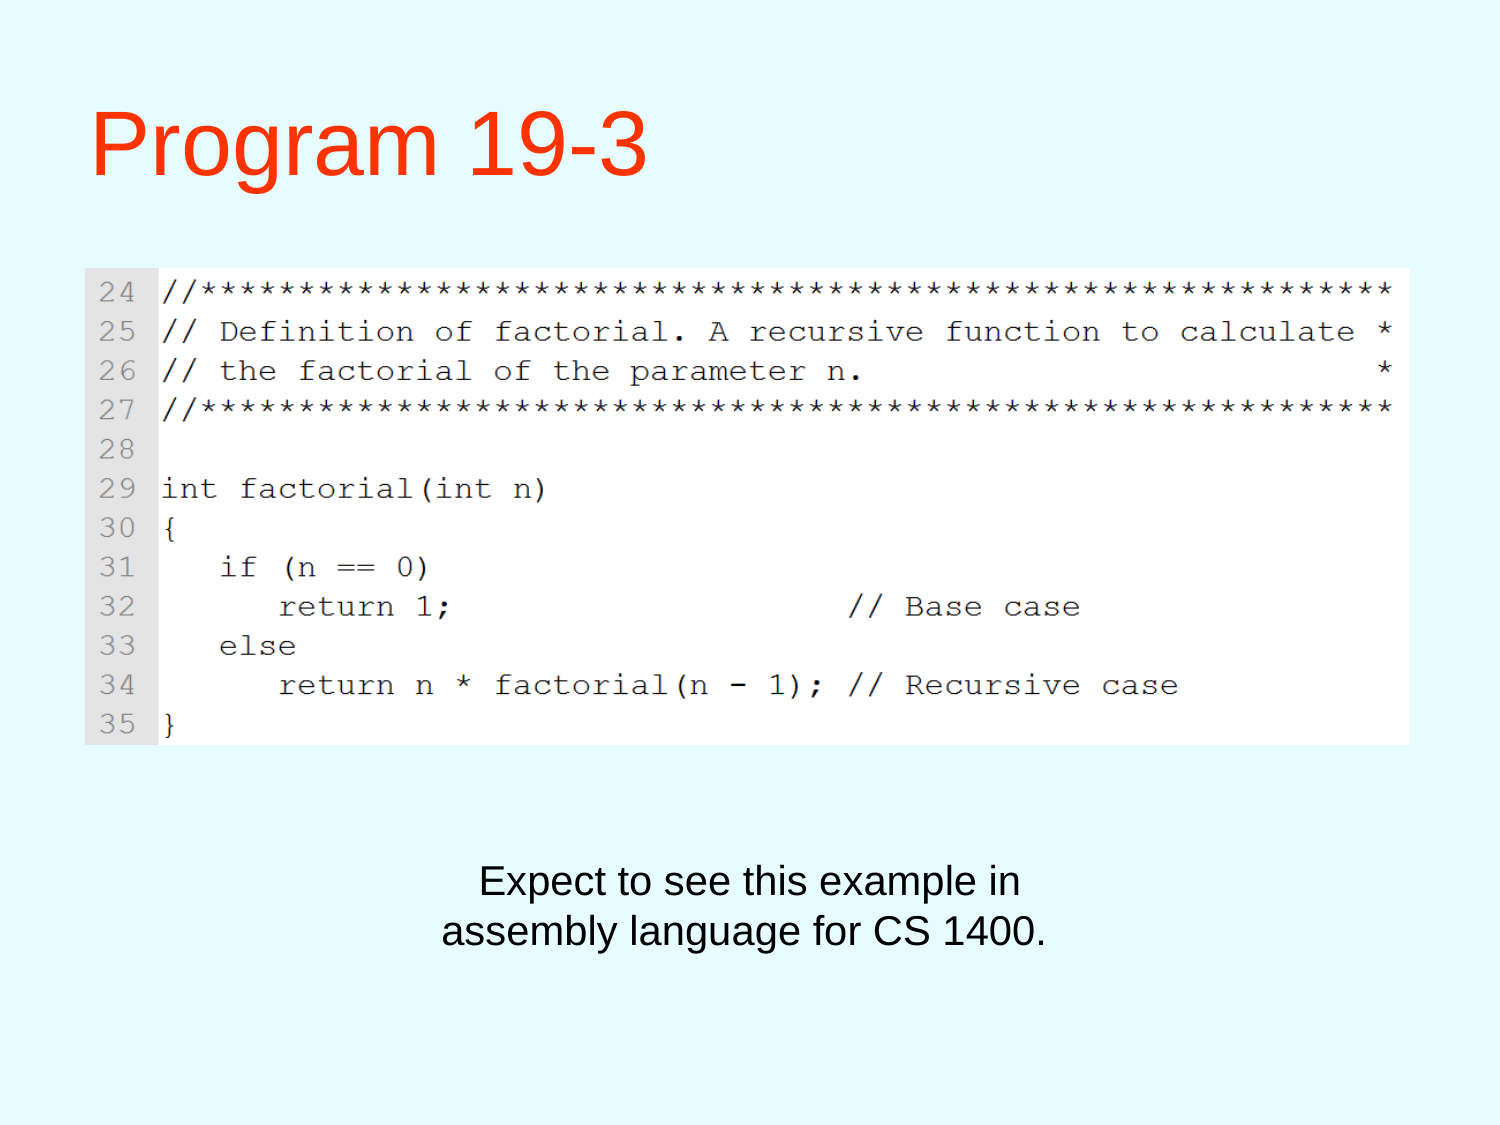

# Program 19-3
Expect to see this example in assembly language for CS 1400.